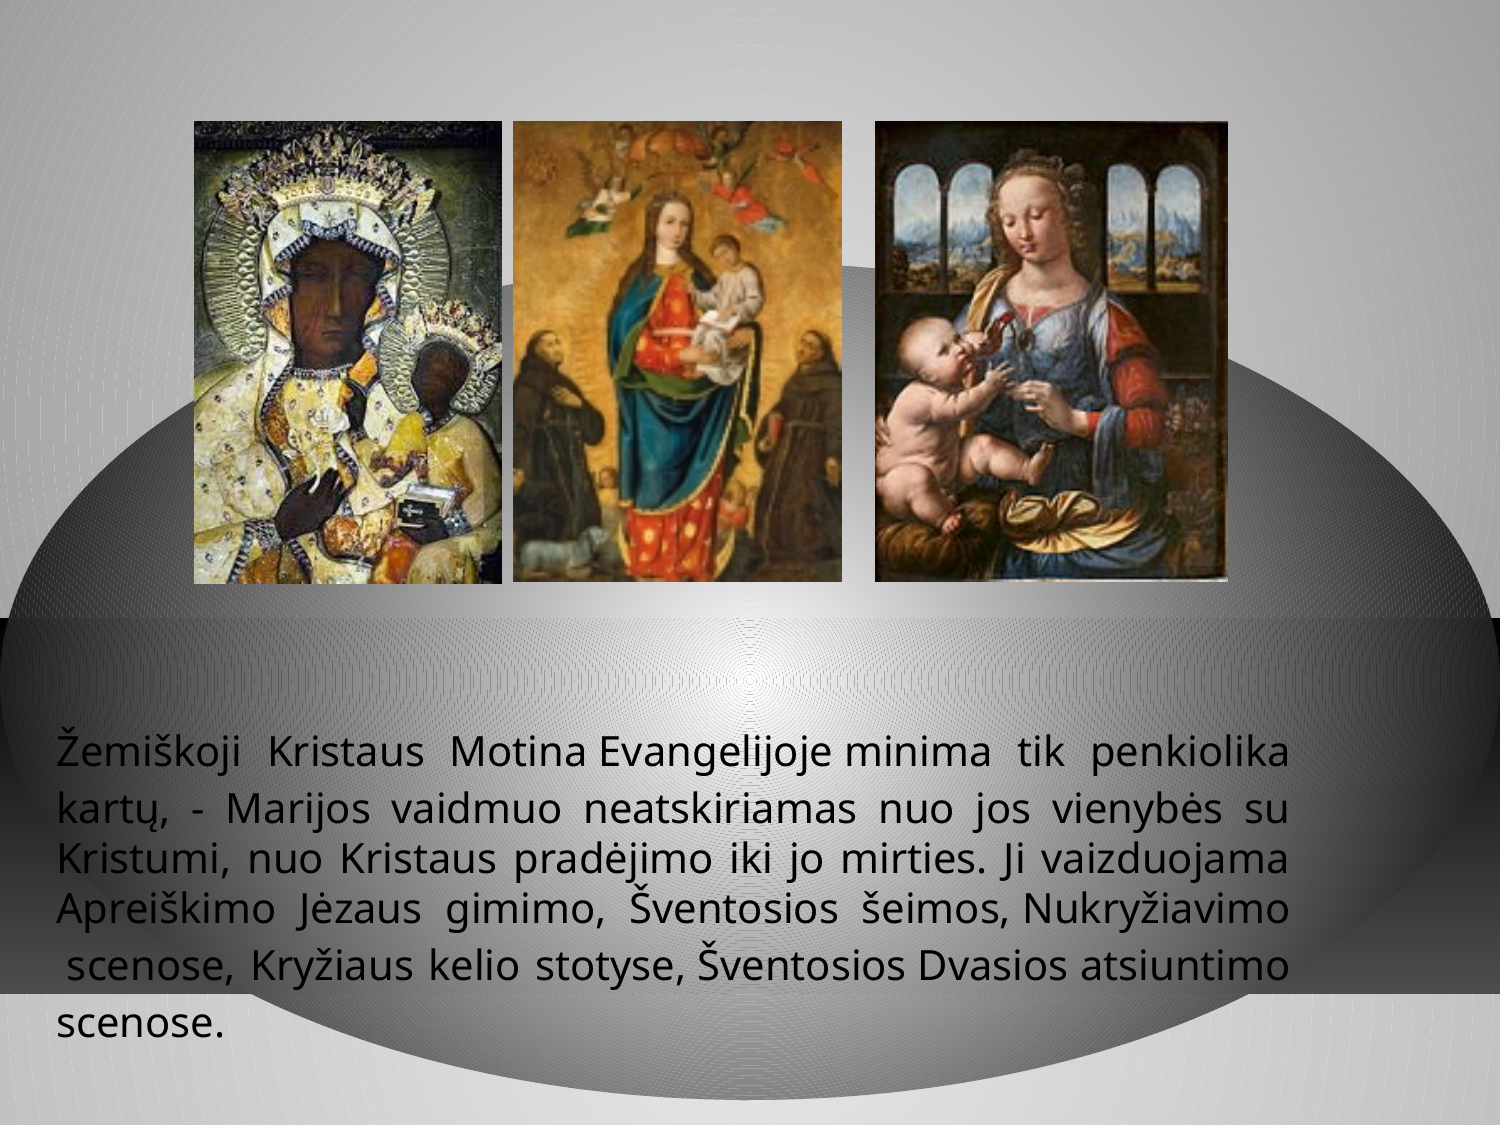

# Žemiškoji Kristaus Motina Evangelijoje minima tik penkiolika kartų, - Marijos vaidmuo neatskiriamas nuo jos vienybės su Kristumi, nuo Kristaus pradėjimo iki jo mirties. Ji vaizduojama Apreiškimo Jėzaus gimimo, Šventosios šeimos, Nukryžiavimo scenose, Kryžiaus kelio stotyse, Šventosios Dvasios atsiuntimo scenose.